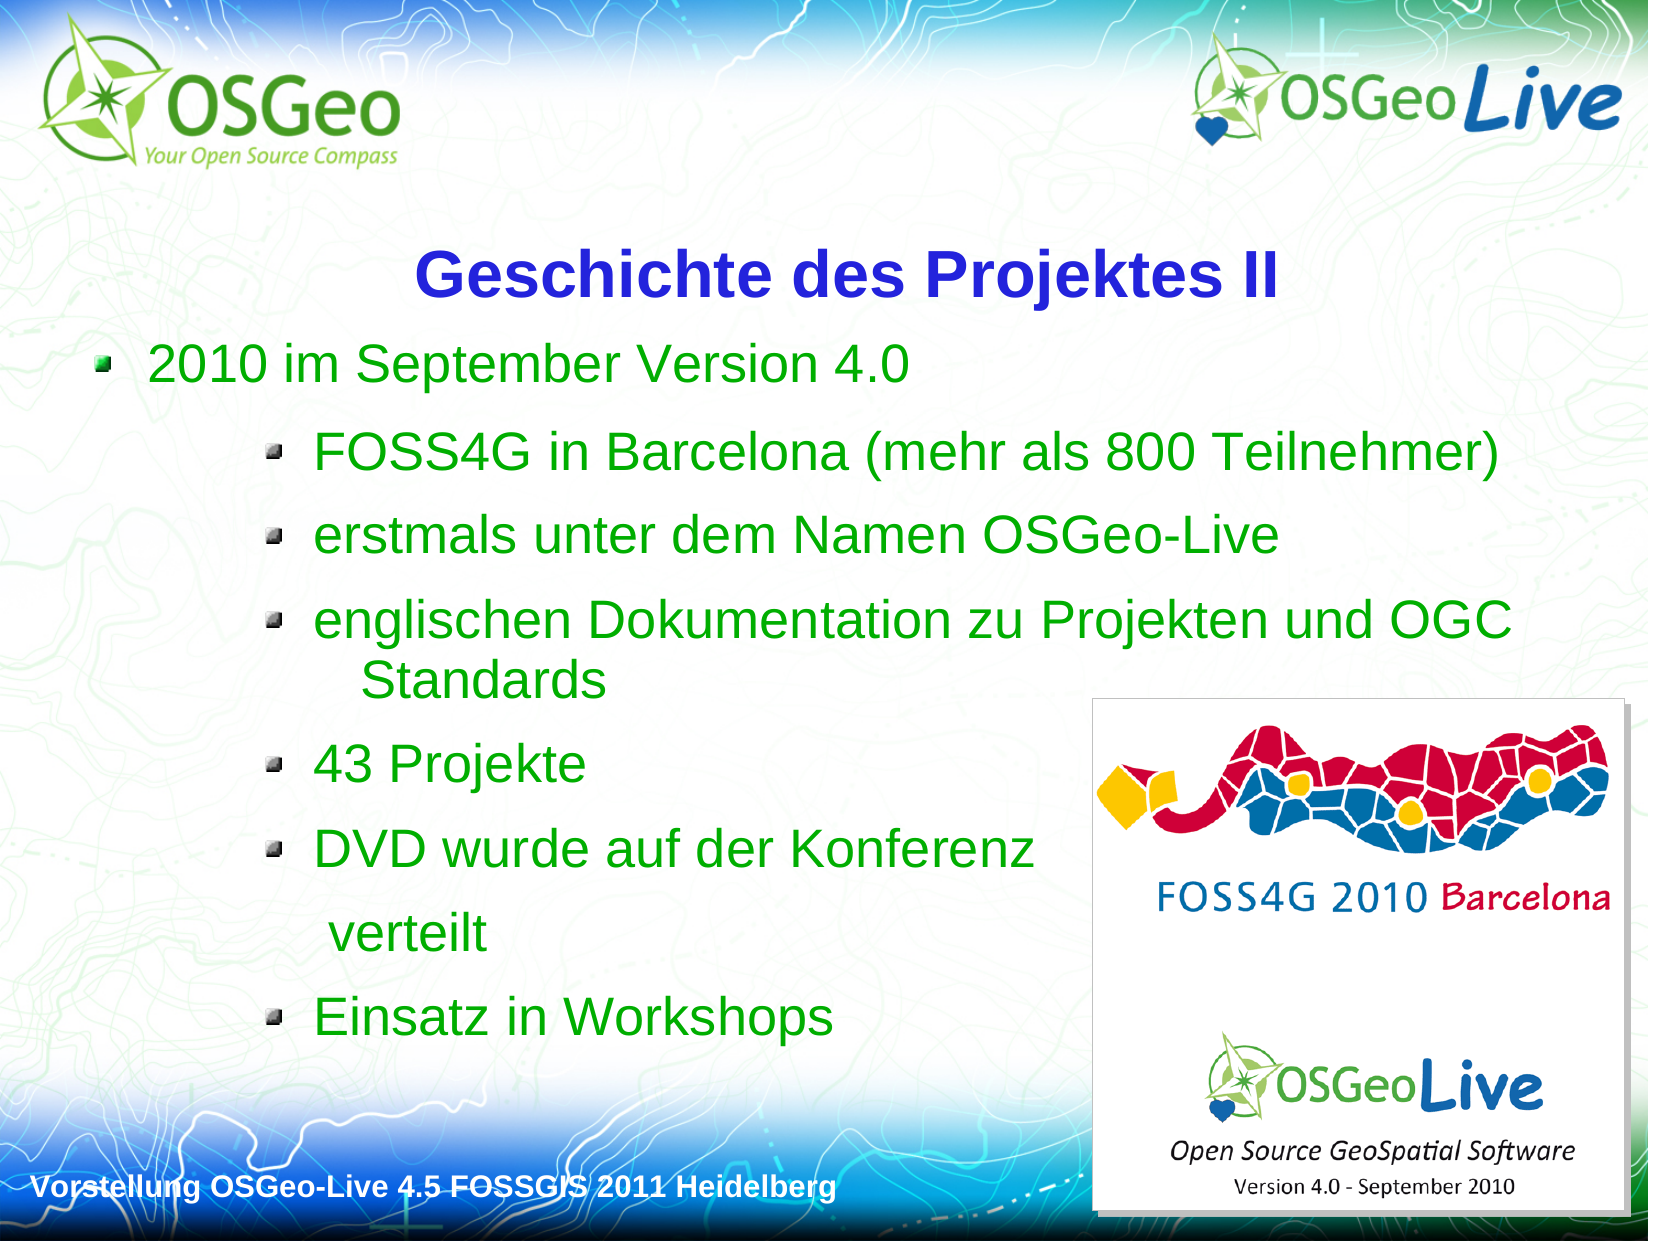

# Geschichte des Projektes II
2010 im September Version 4.0
FOSS4G in Barcelona (mehr als 800 Teilnehmer)
erstmals unter dem Namen OSGeo-Live
englischen Dokumentation zu Projekten und OGC Standards
43 Projekte
DVD wurde auf der Konferenz
 verteilt
Einsatz in Workshops